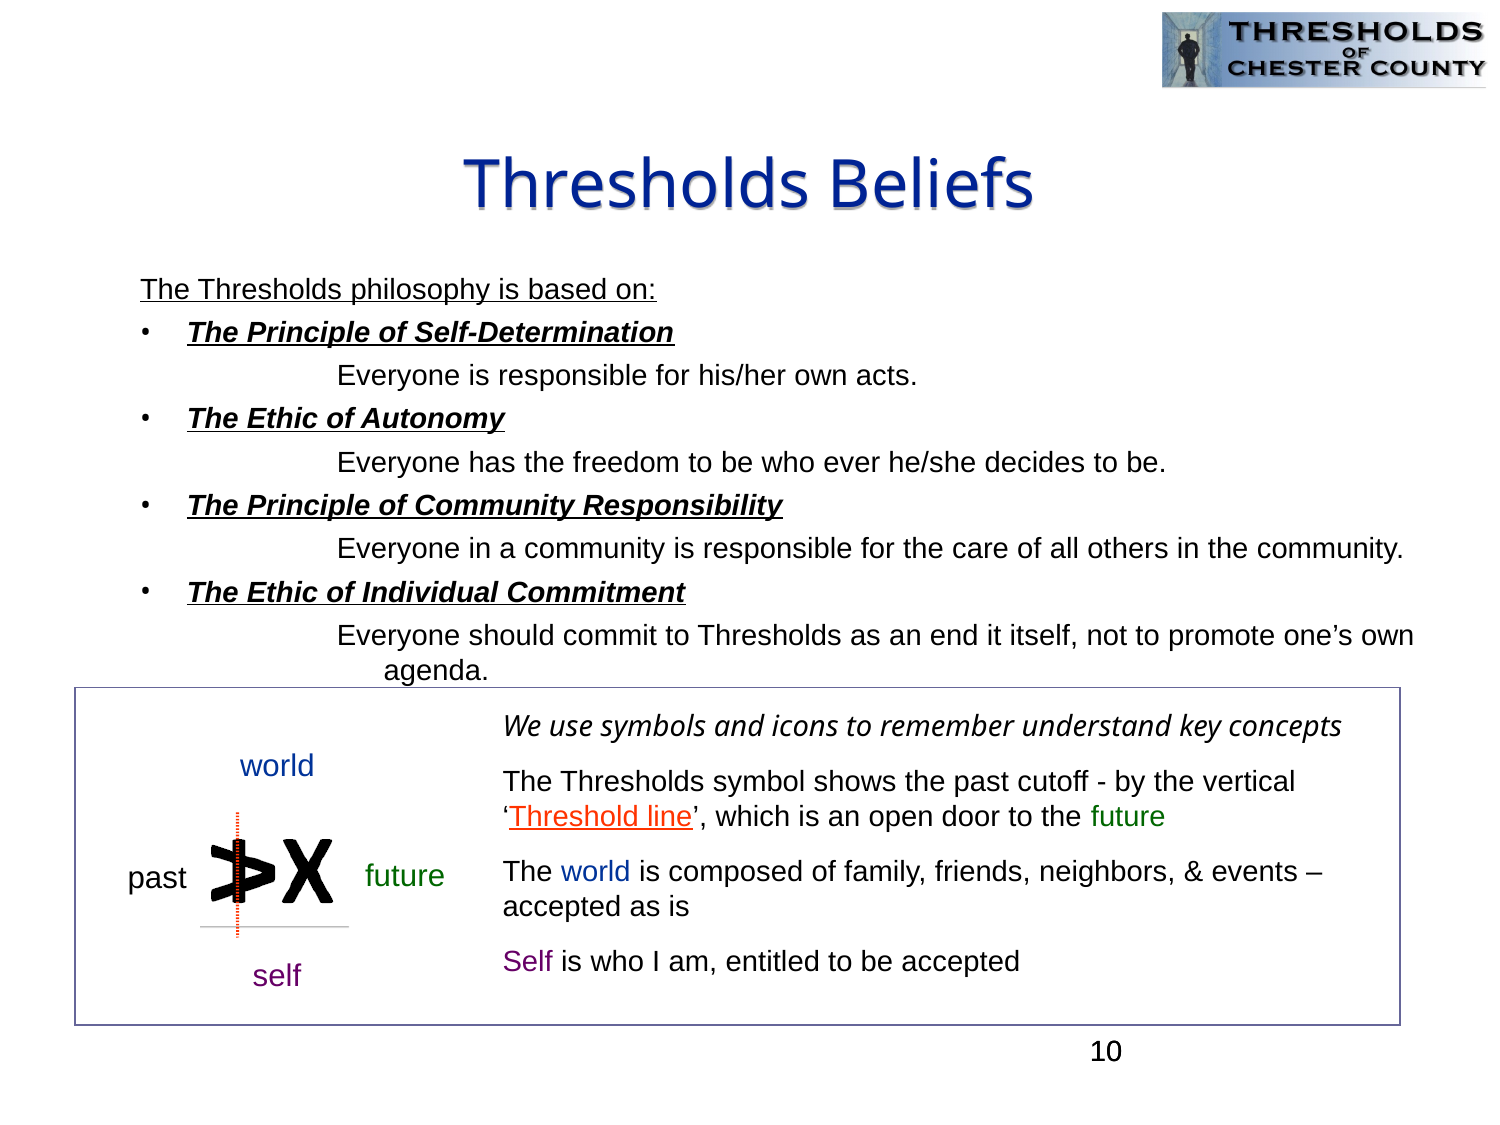

# Thresholds Beliefs
The Thresholds philosophy is based on:
The Principle of Self-Determination
Everyone is responsible for his/her own acts.
The Ethic of Autonomy
Everyone has the freedom to be who ever he/she decides to be.
The Principle of Community Responsibility
Everyone in a community is responsible for the care of all others in the community.
The Ethic of Individual Commitment
Everyone should commit to Thresholds as an end it itself, not to promote one’s own agenda.
We use symbols and icons to remember understand key concepts
The Thresholds symbol shows the past cutoff - by the vertical ‘Threshold line’, which is an open door to the future
The world is composed of family, friends, neighbors, & events – accepted as is
Self is who I am, entitled to be accepted
world
future
past
self
9
9